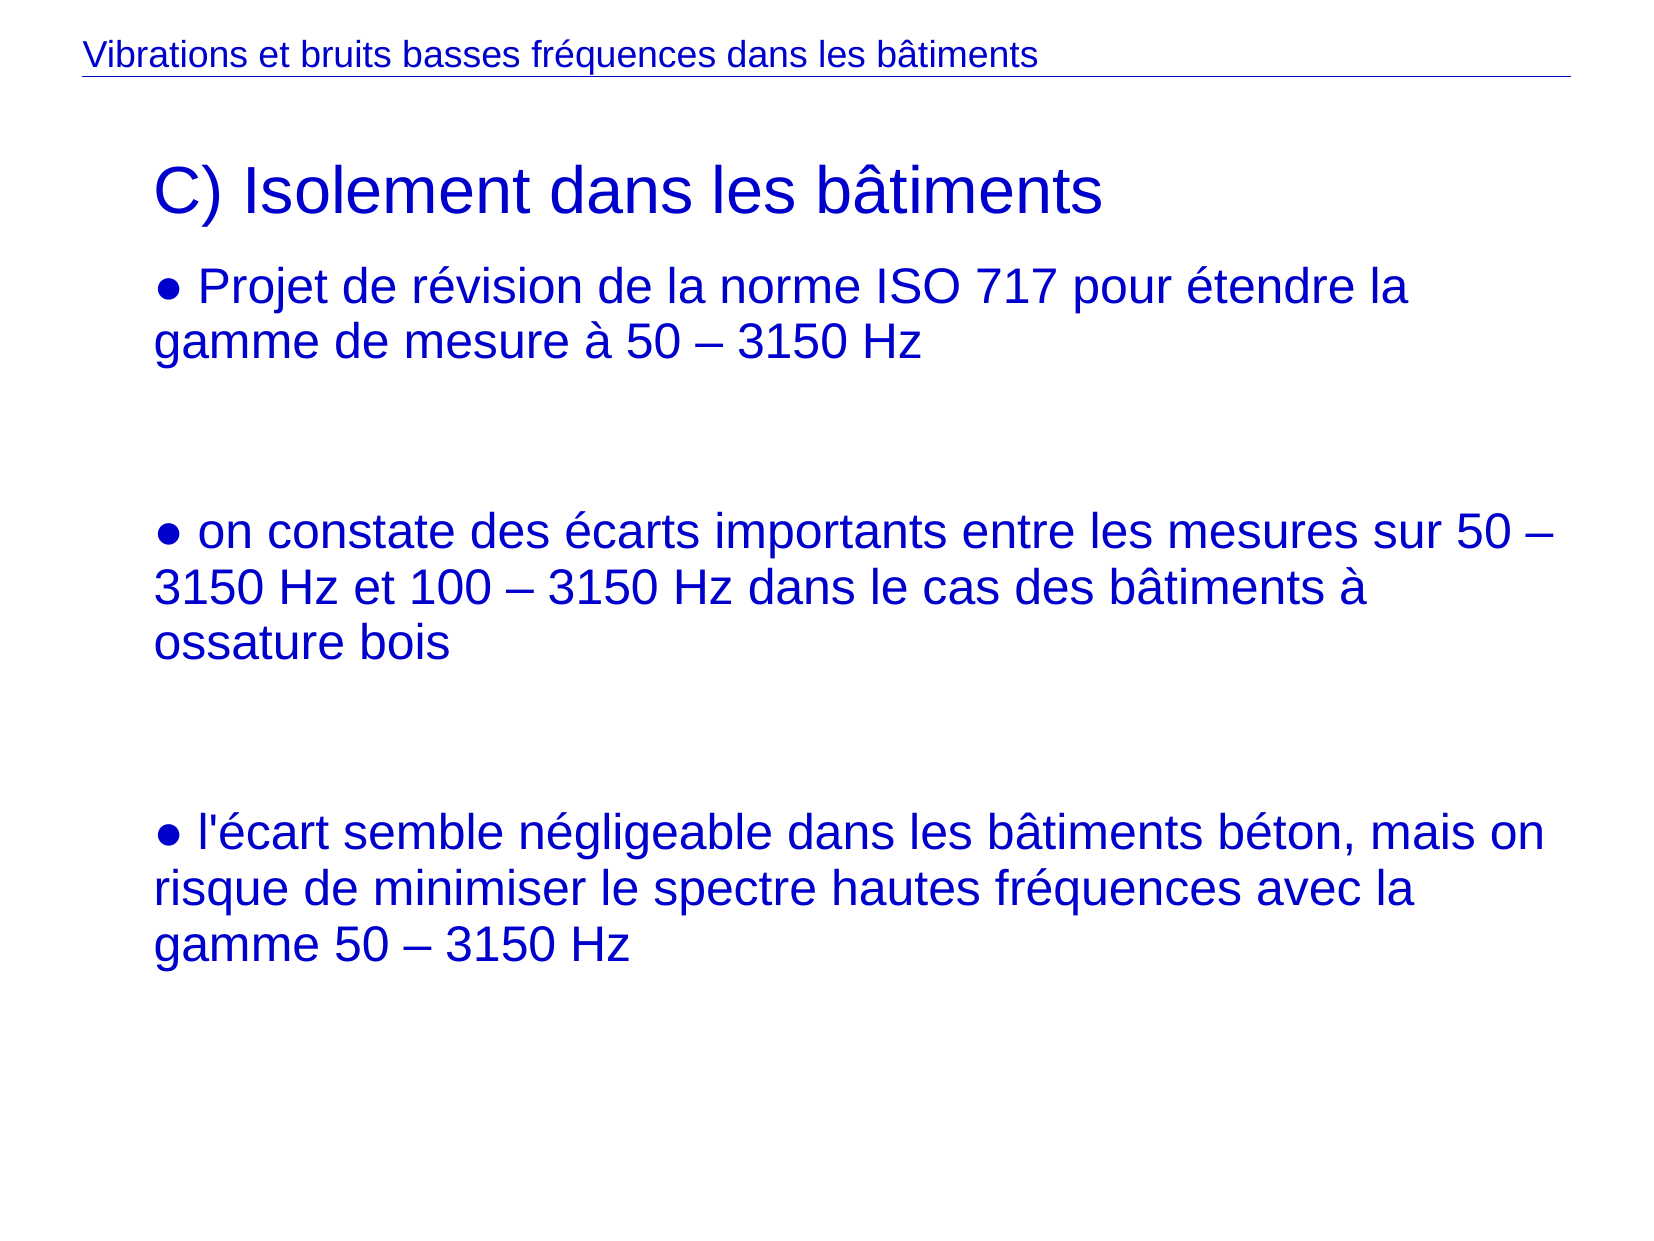

# Vibrations et bruits basses fréquences dans les bâtiments
C) Isolement dans les bâtiments
● Projet de révision de la norme ISO 717 pour étendre la gamme de mesure à 50 – 3150 Hz
● on constate des écarts importants entre les mesures sur 50 – 3150 Hz et 100 – 3150 Hz dans le cas des bâtiments à ossature bois
● l'écart semble négligeable dans les bâtiments béton, mais on risque de minimiser le spectre hautes fréquences avec la gamme 50 – 3150 Hz